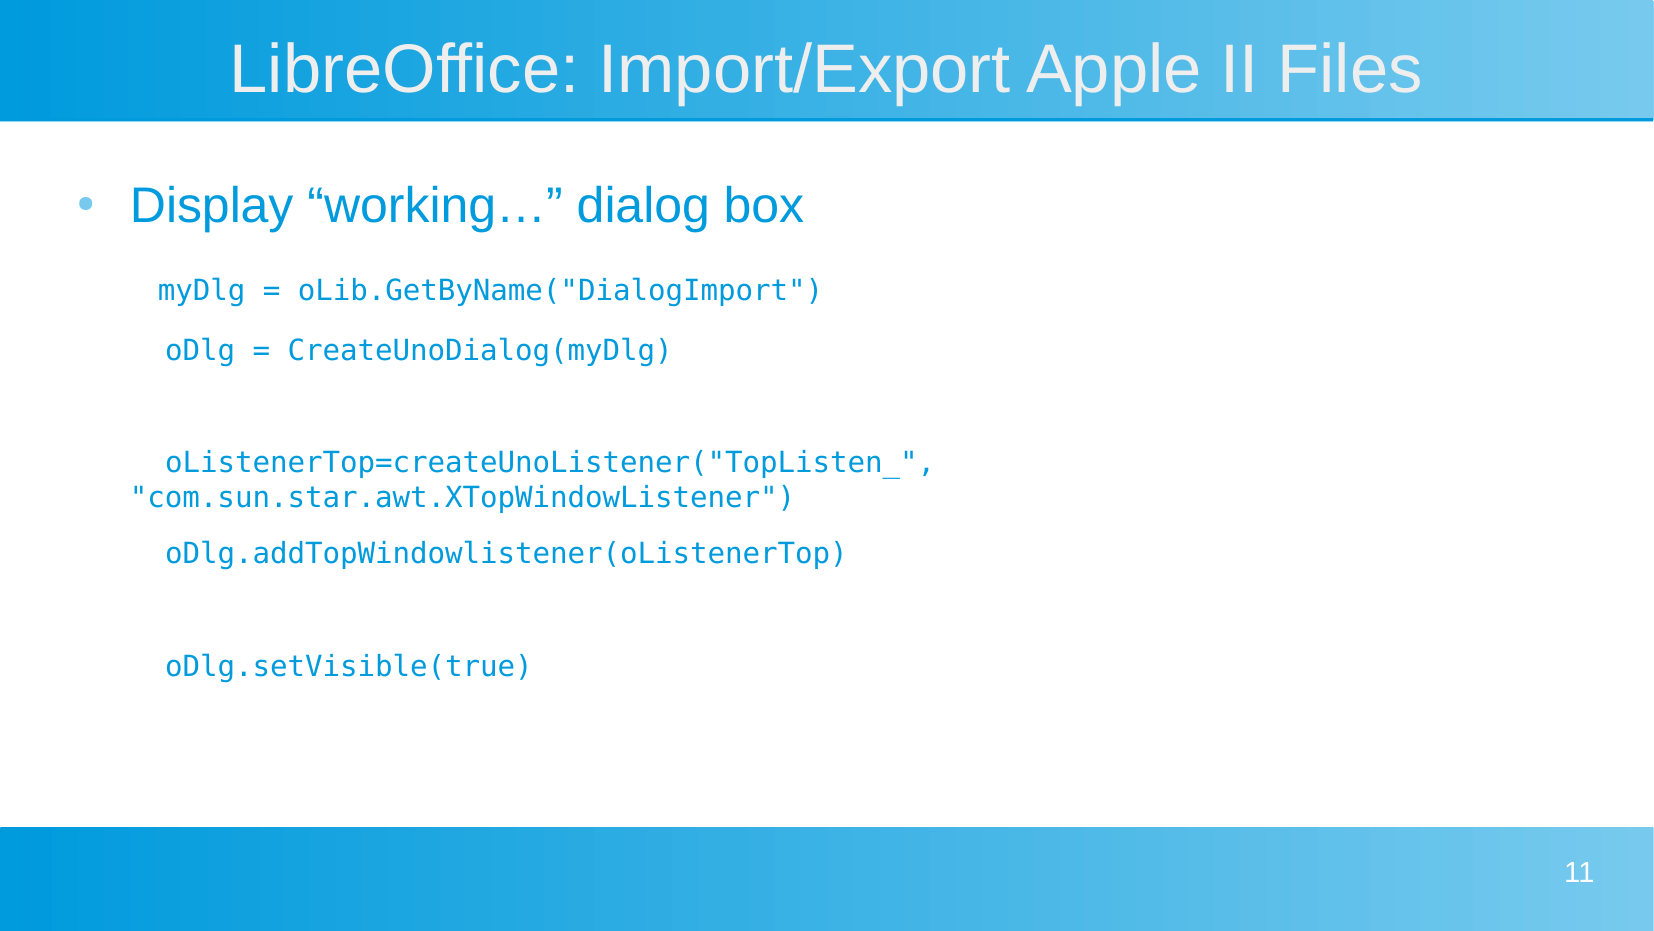

# LibreOffice: Import/Export Apple II Files
Display “working…” dialog box
 myDlg = oLib.GetByName("DialogImport")
 oDlg = CreateUnoDialog(myDlg)
 oListenerTop=createUnoListener("TopListen_", "com.sun.star.awt.XTopWindowListener")
 oDlg.addTopWindowlistener(oListenerTop)
 oDlg.setVisible(true)
11